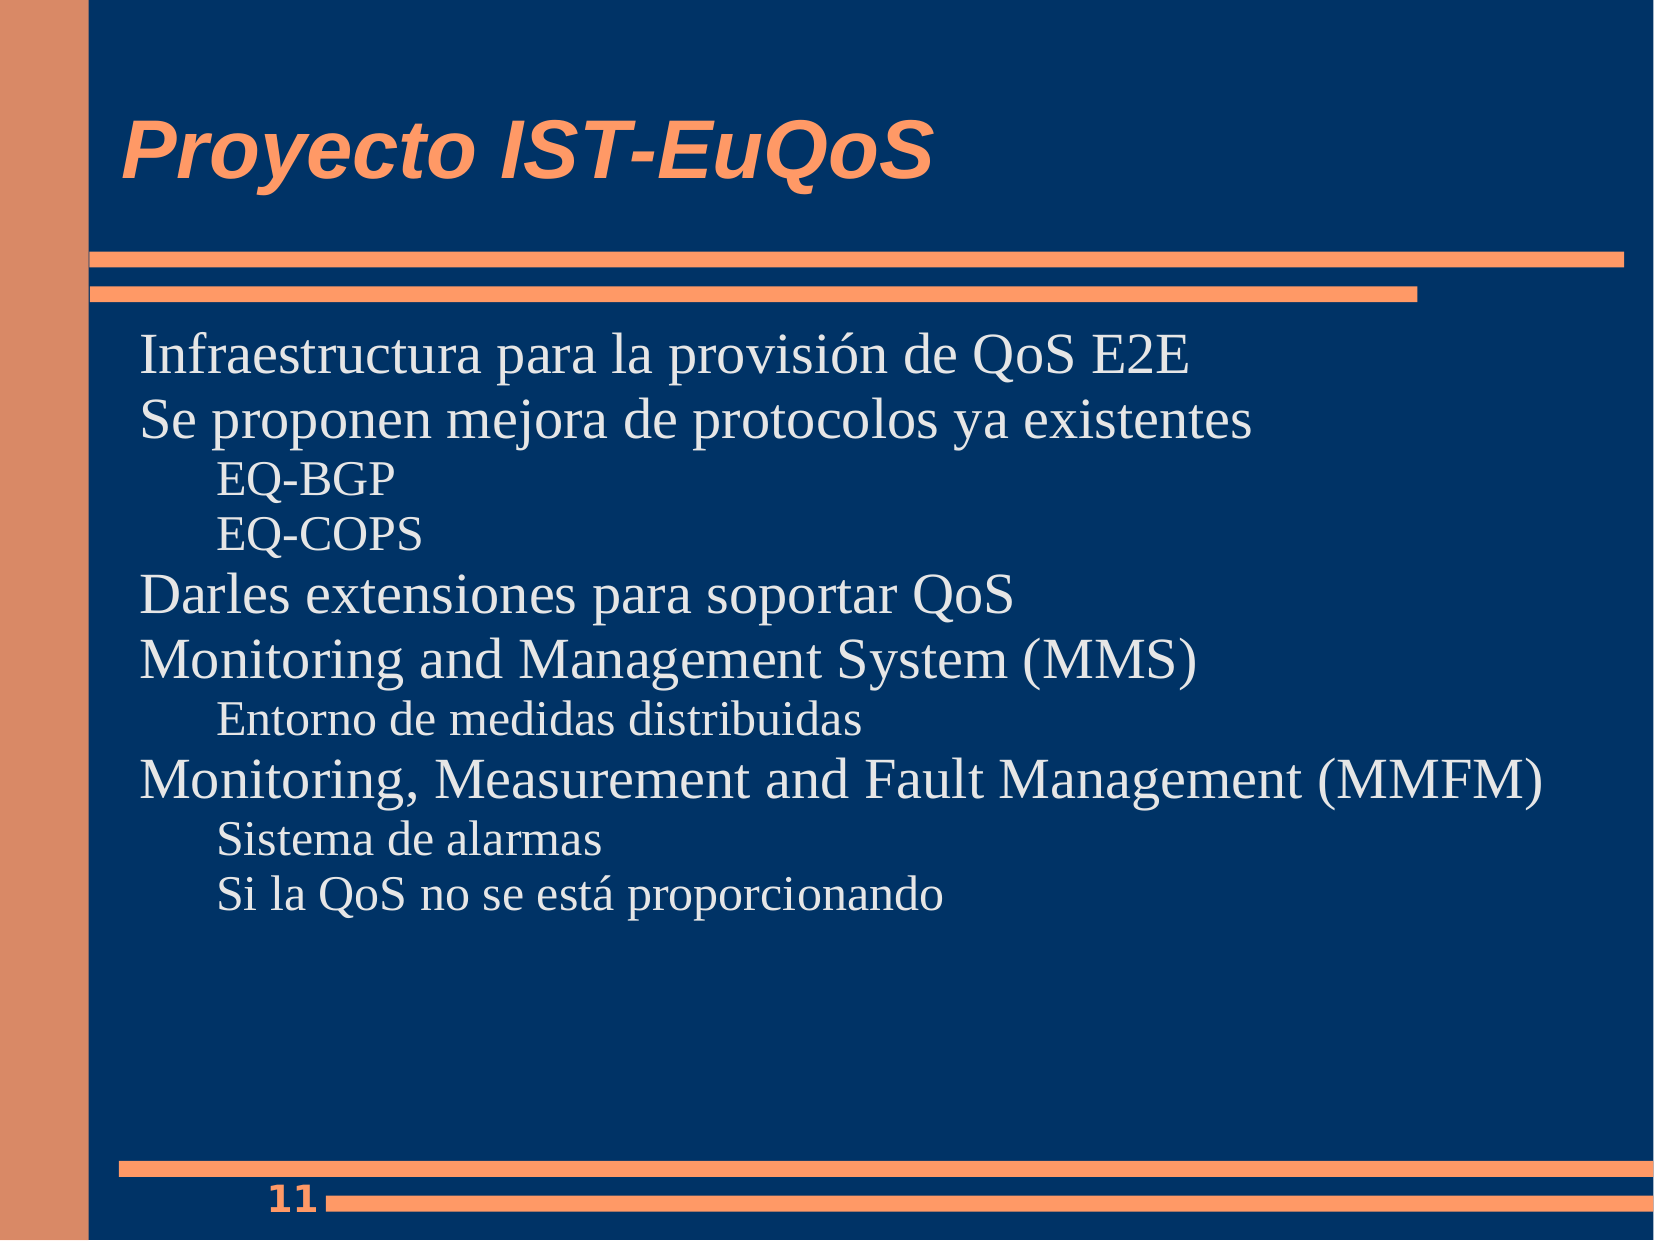

# Proyecto IST-EuQoS
Infraestructura para la provisión de QoS E2E
Se proponen mejora de protocolos ya existentes
EQ-BGP
EQ-COPS
Darles extensiones para soportar QoS
Monitoring and Management System (MMS)
Entorno de medidas distribuidas
Monitoring, Measurement and Fault Management (MMFM)
Sistema de alarmas
Si la QoS no se está proporcionando